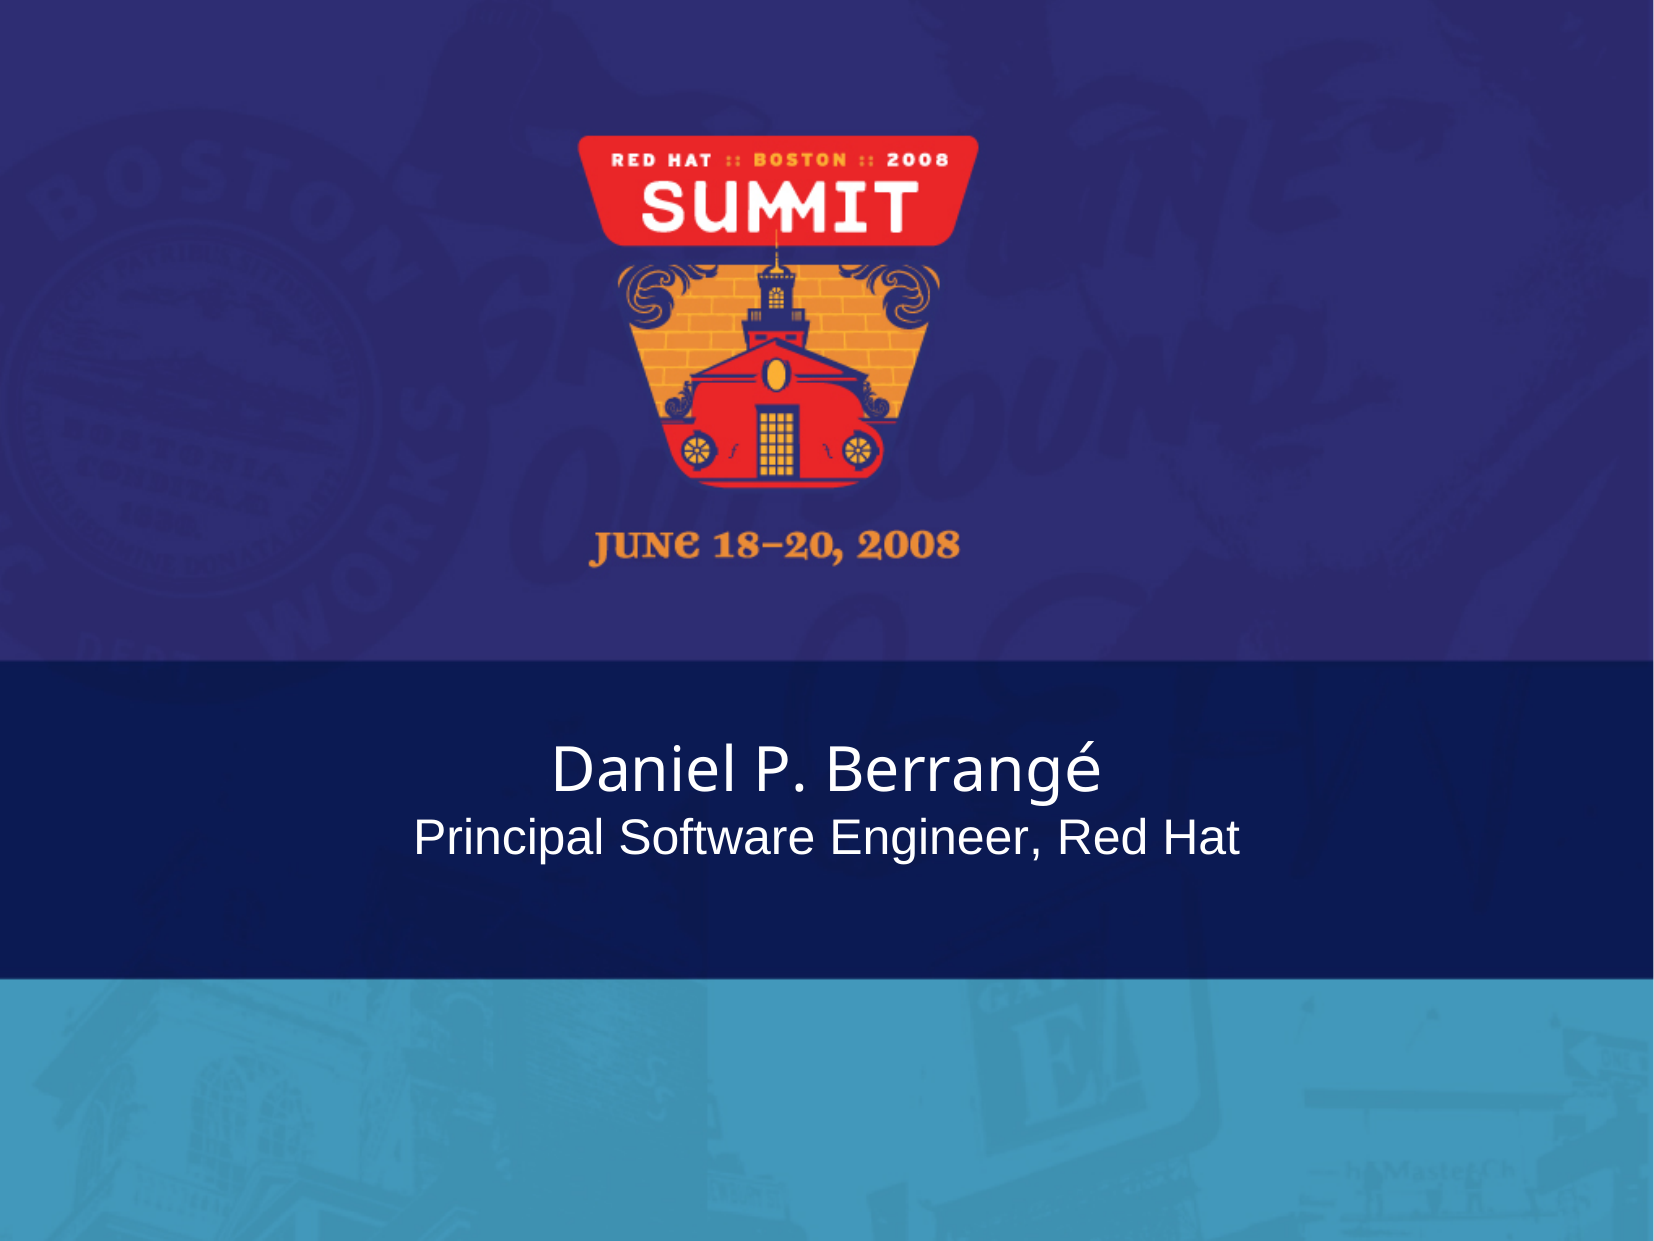

Daniel P. Berrangé
Principal Software Engineer, Red Hat